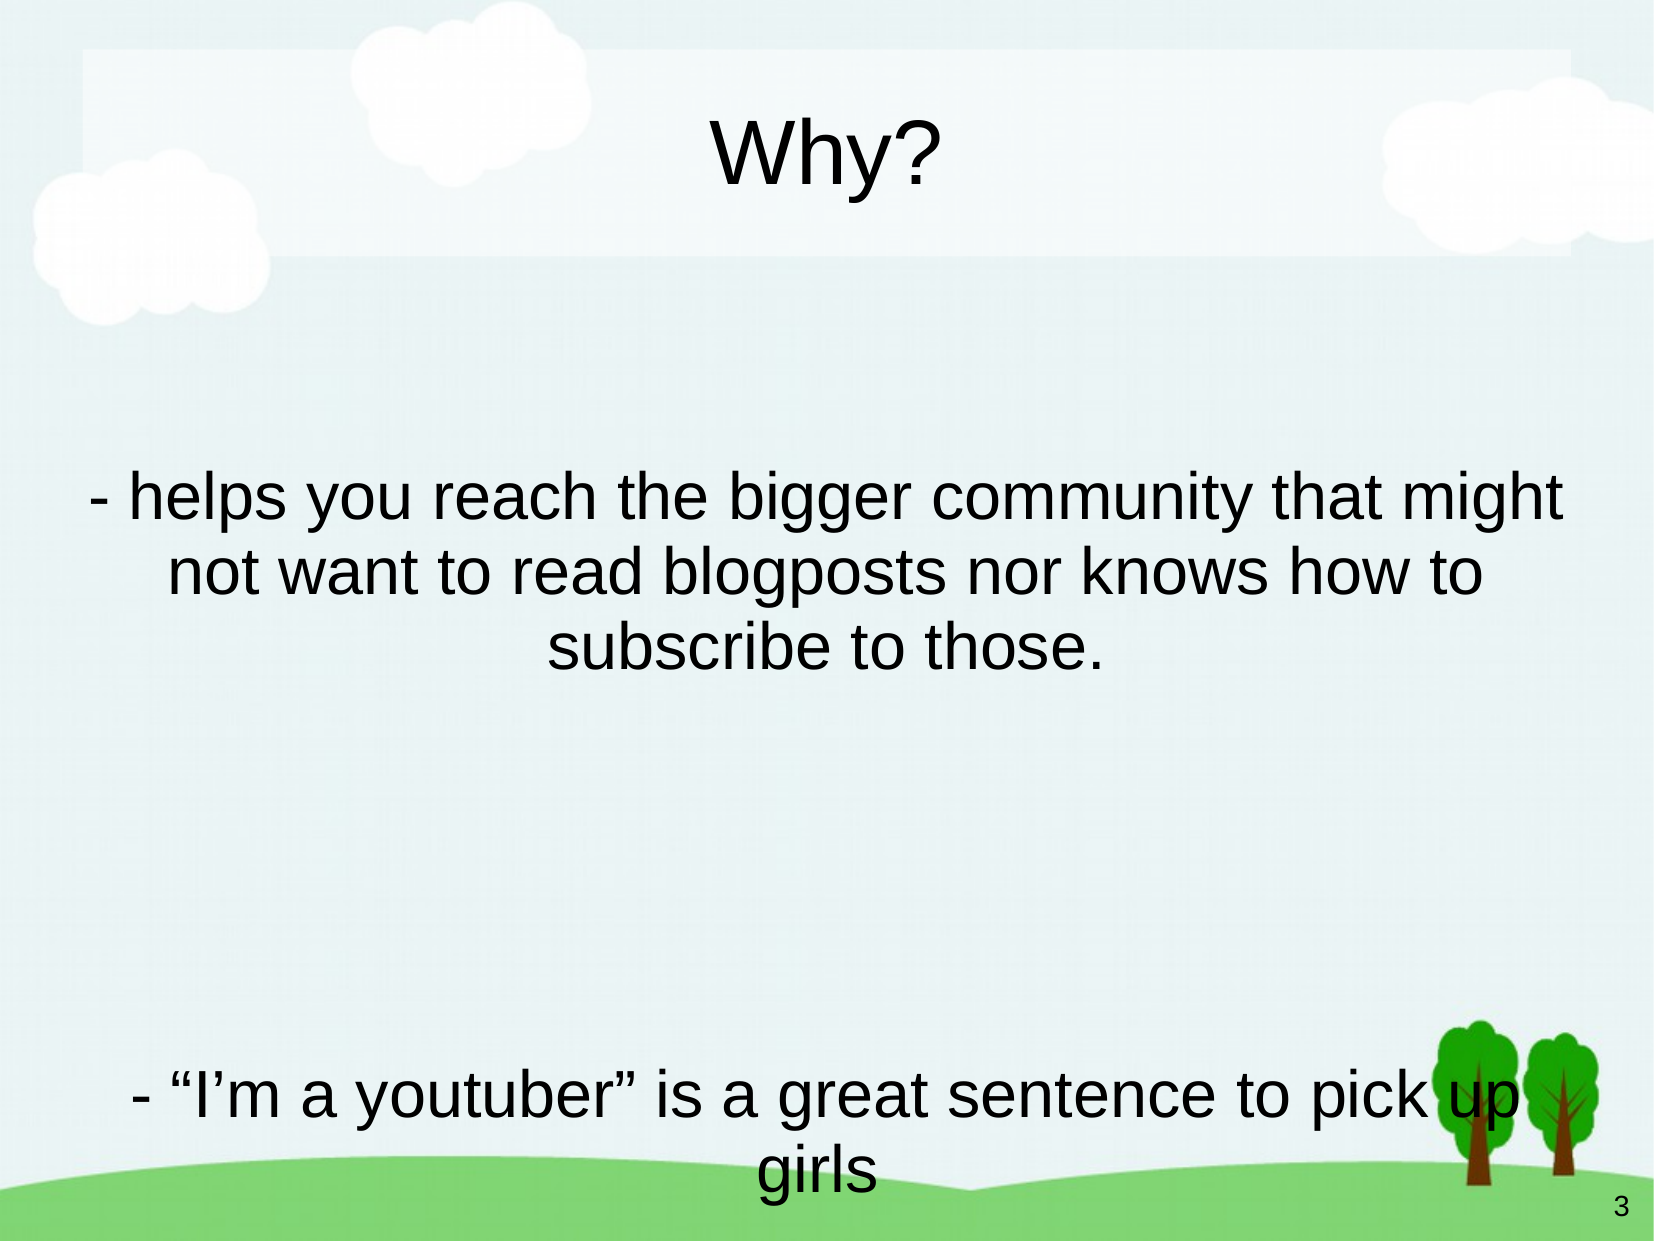

# Why?
- helps you reach the bigger community that might not want to read blogposts nor knows how to subscribe to those.
- “I’m a youtuber” is a great sentence to pick up girls
3